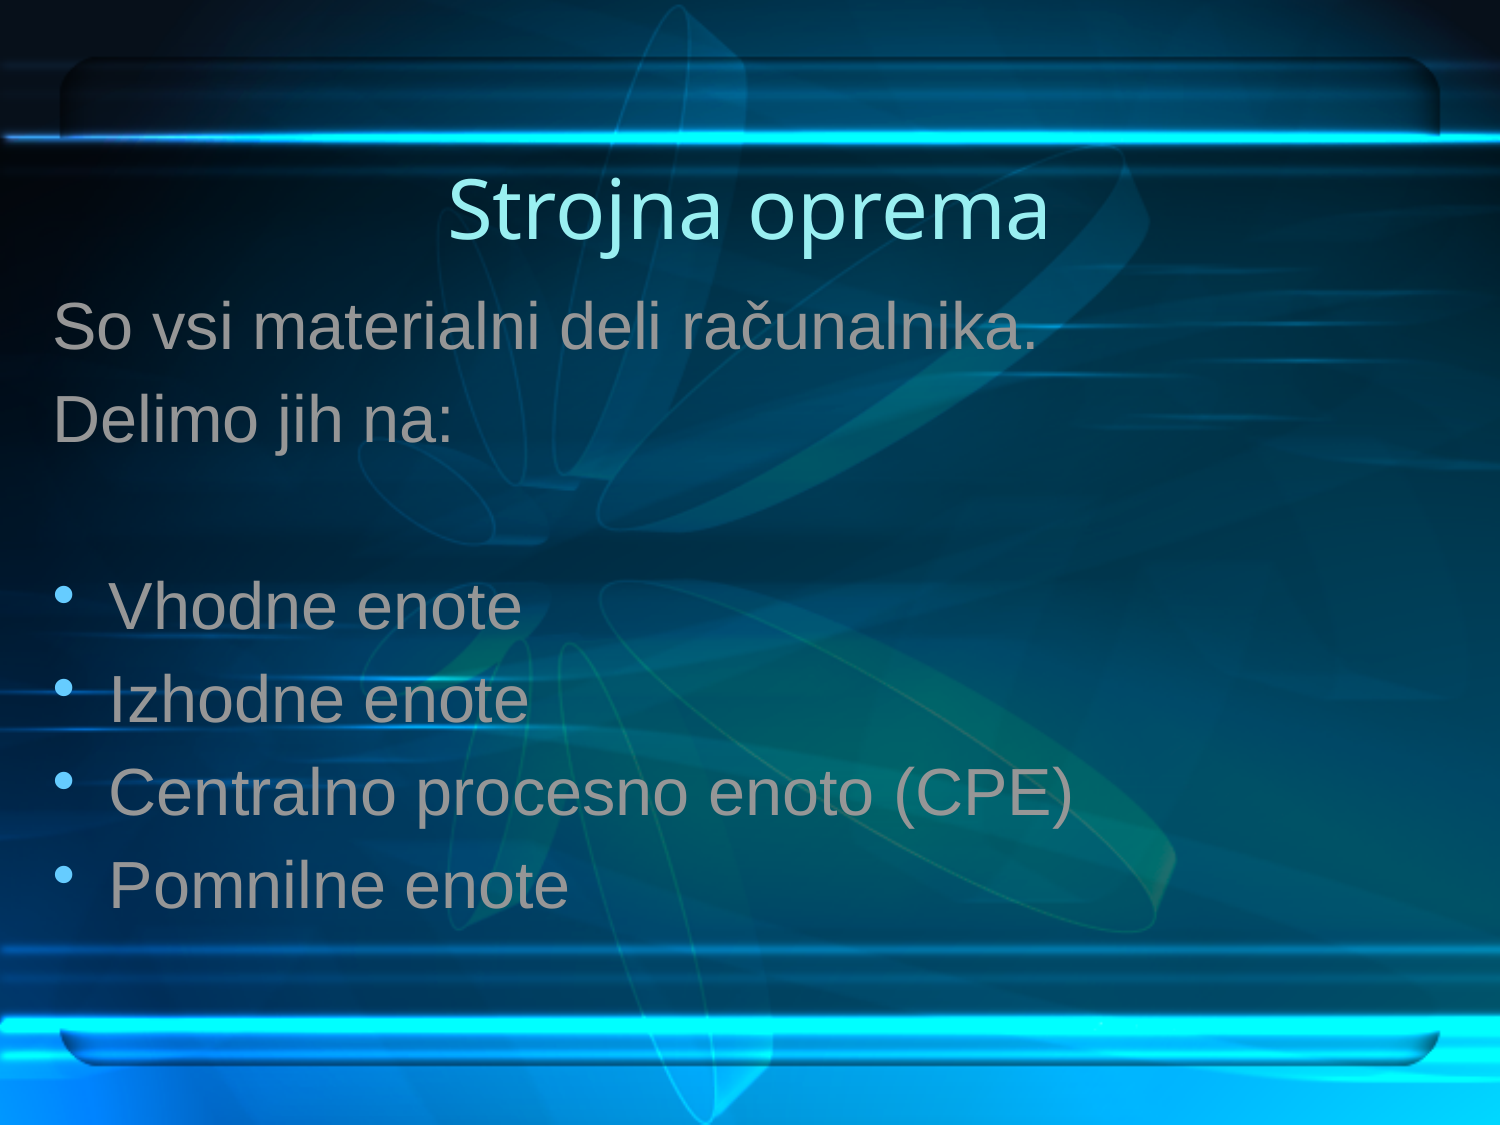

# Strojna oprema
So vsi materialni deli računalnika.
Delimo jih na:
Vhodne enote
Izhodne enote
Centralno procesno enoto (CPE)
Pomnilne enote